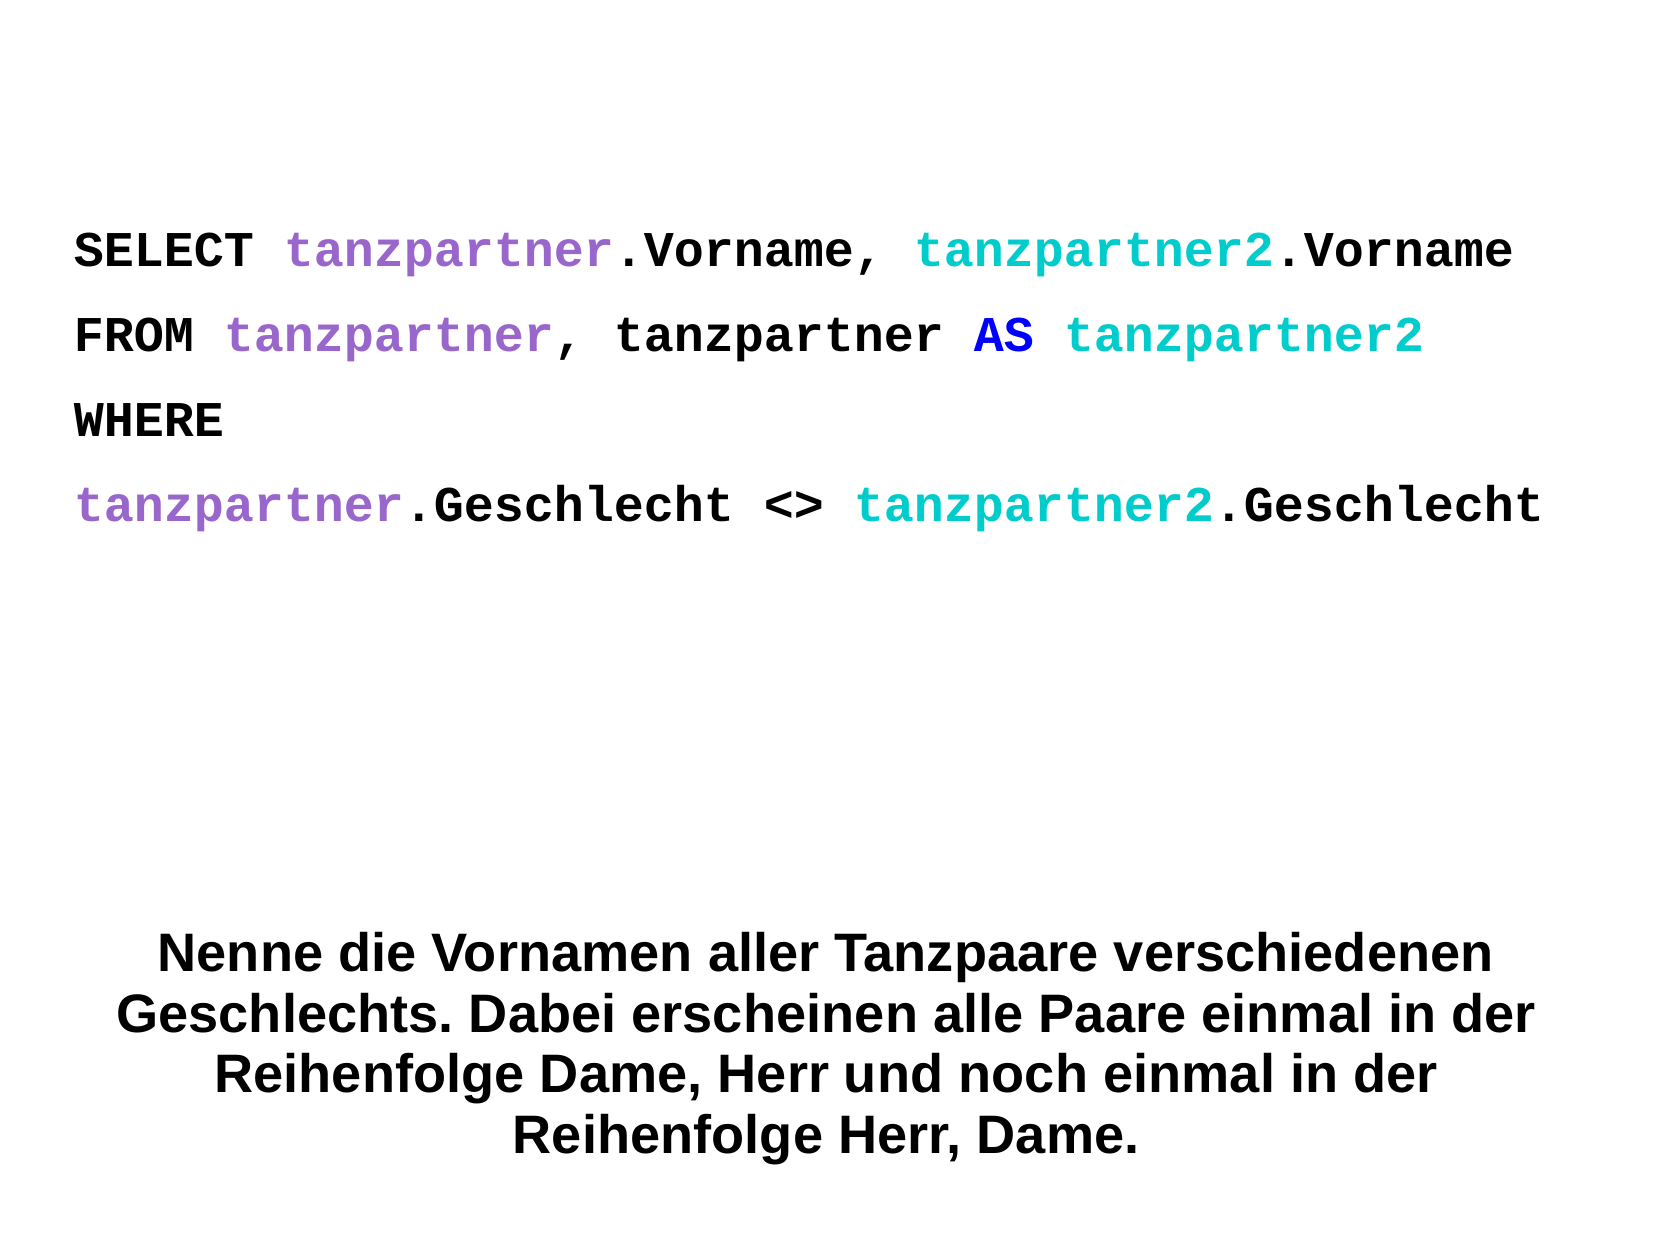

SELECT tanzpartner.Vorname, tanzpartner2.Vorname
FROM tanzpartner, tanzpartner AS tanzpartner2
WHERE
tanzpartner.Geschlecht <> tanzpartner2.Geschlecht
Nenne die Vornamen aller Tanzpaare verschiedenen Geschlechts. Dabei erscheinen alle Paare einmal in der Reihenfolge Dame, Herr und noch einmal in der Reihenfolge Herr, Dame.